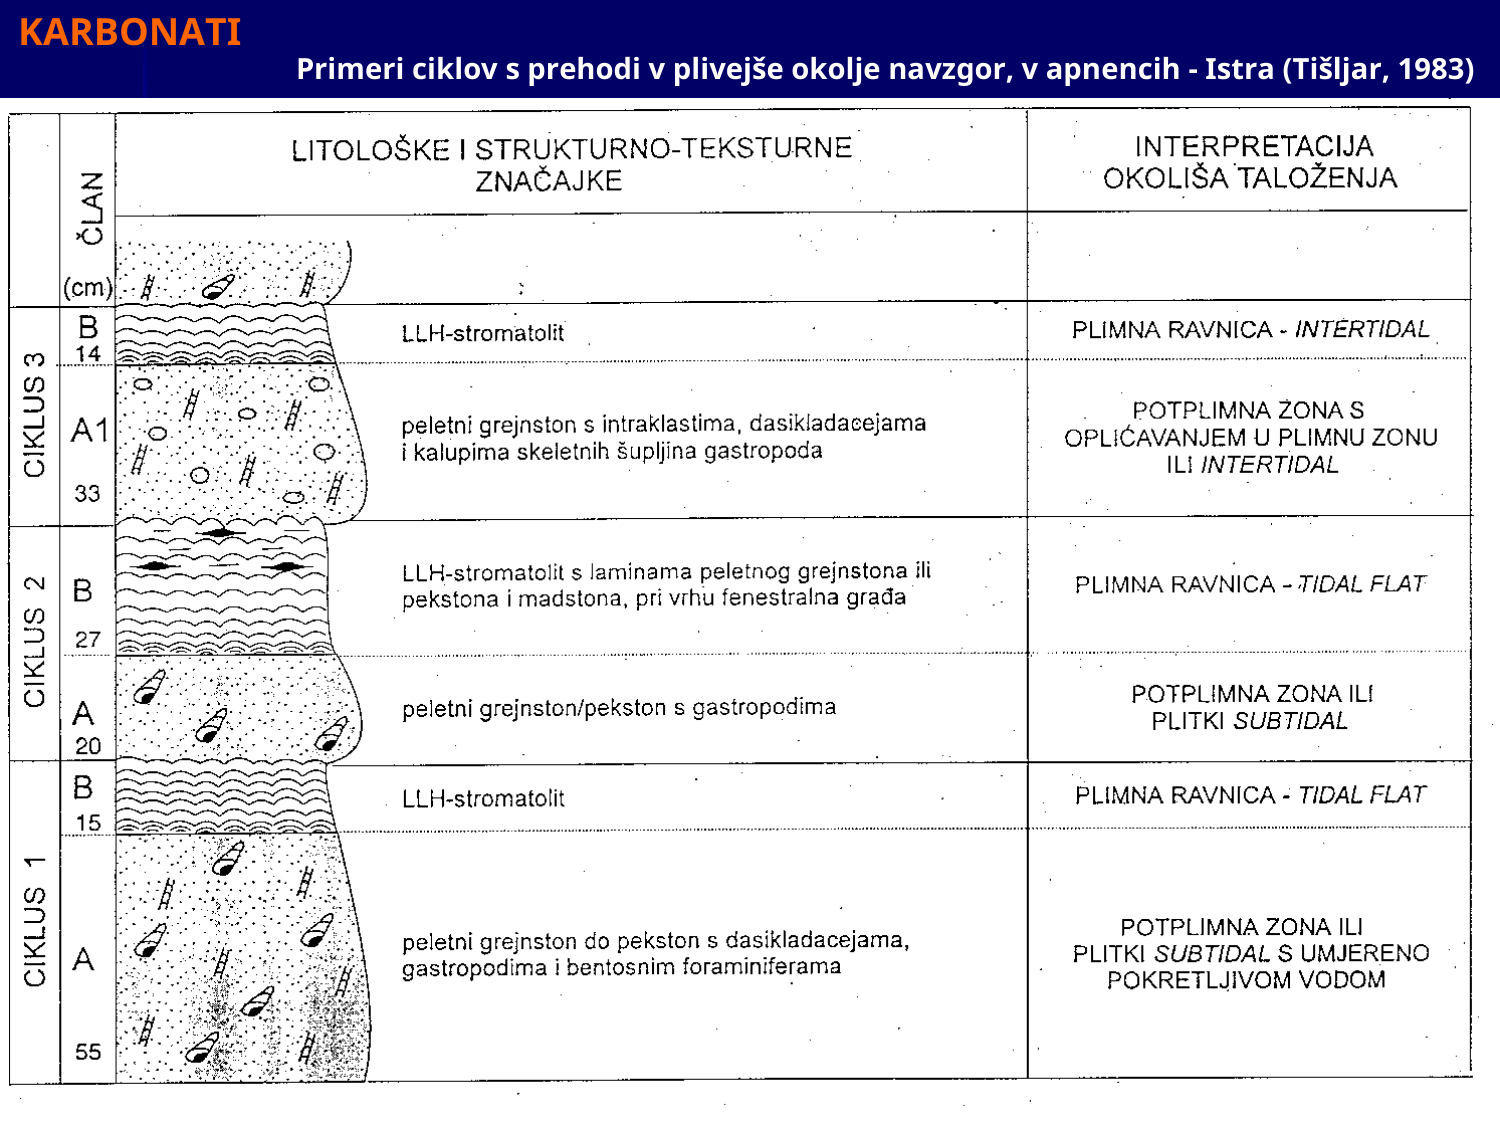

KARBONATI
Primeri ciklov s prehodi v plivejše okolje navzgor, v apnencih - Istra (Tišljar, 1983)